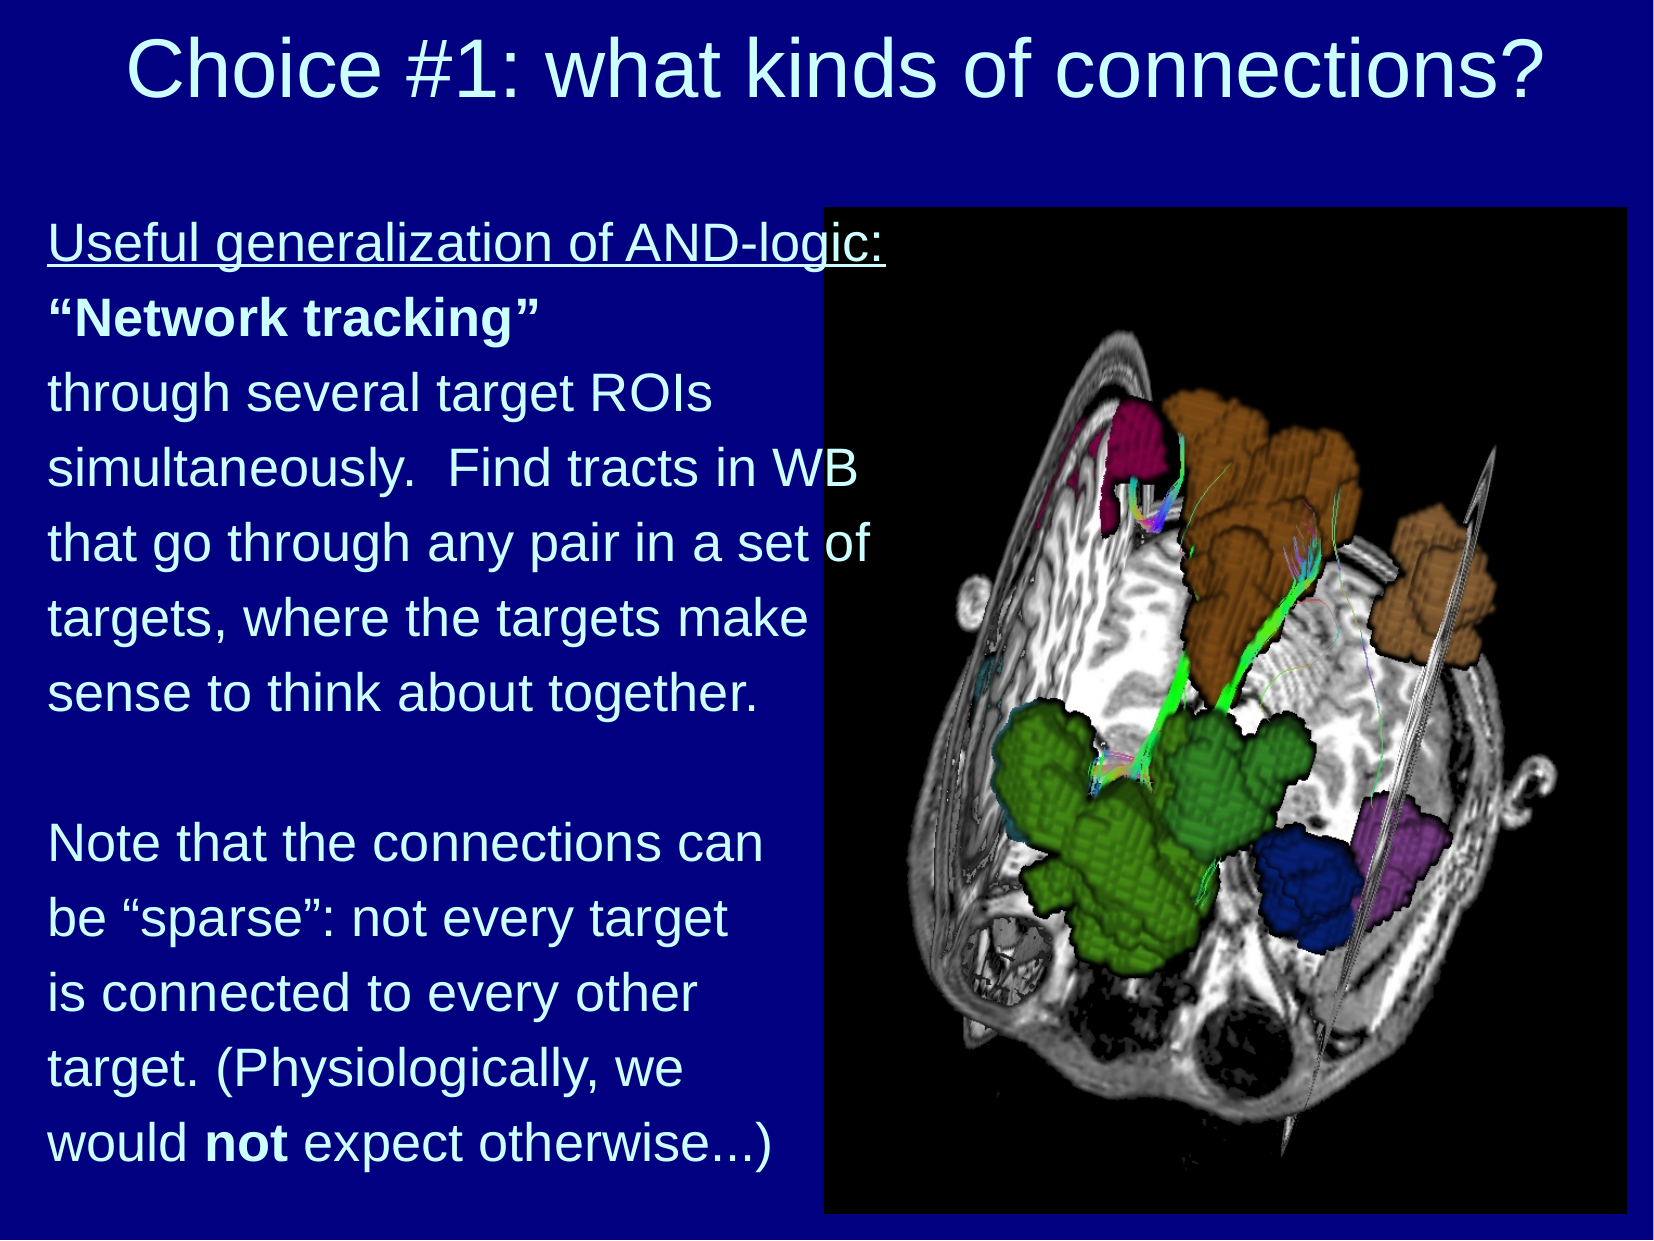

# Choice #1: what kinds of connections?
Useful generalization of AND-logic:
“Network tracking”
through several target ROIs
simultaneously. Find tracts in WB
that go through any pair in a set of
targets, where the targets make
sense to think about together.
Note that the connections can
be “sparse”: not every target
is connected to every other
target. (Physiologically, we
would not expect otherwise...)